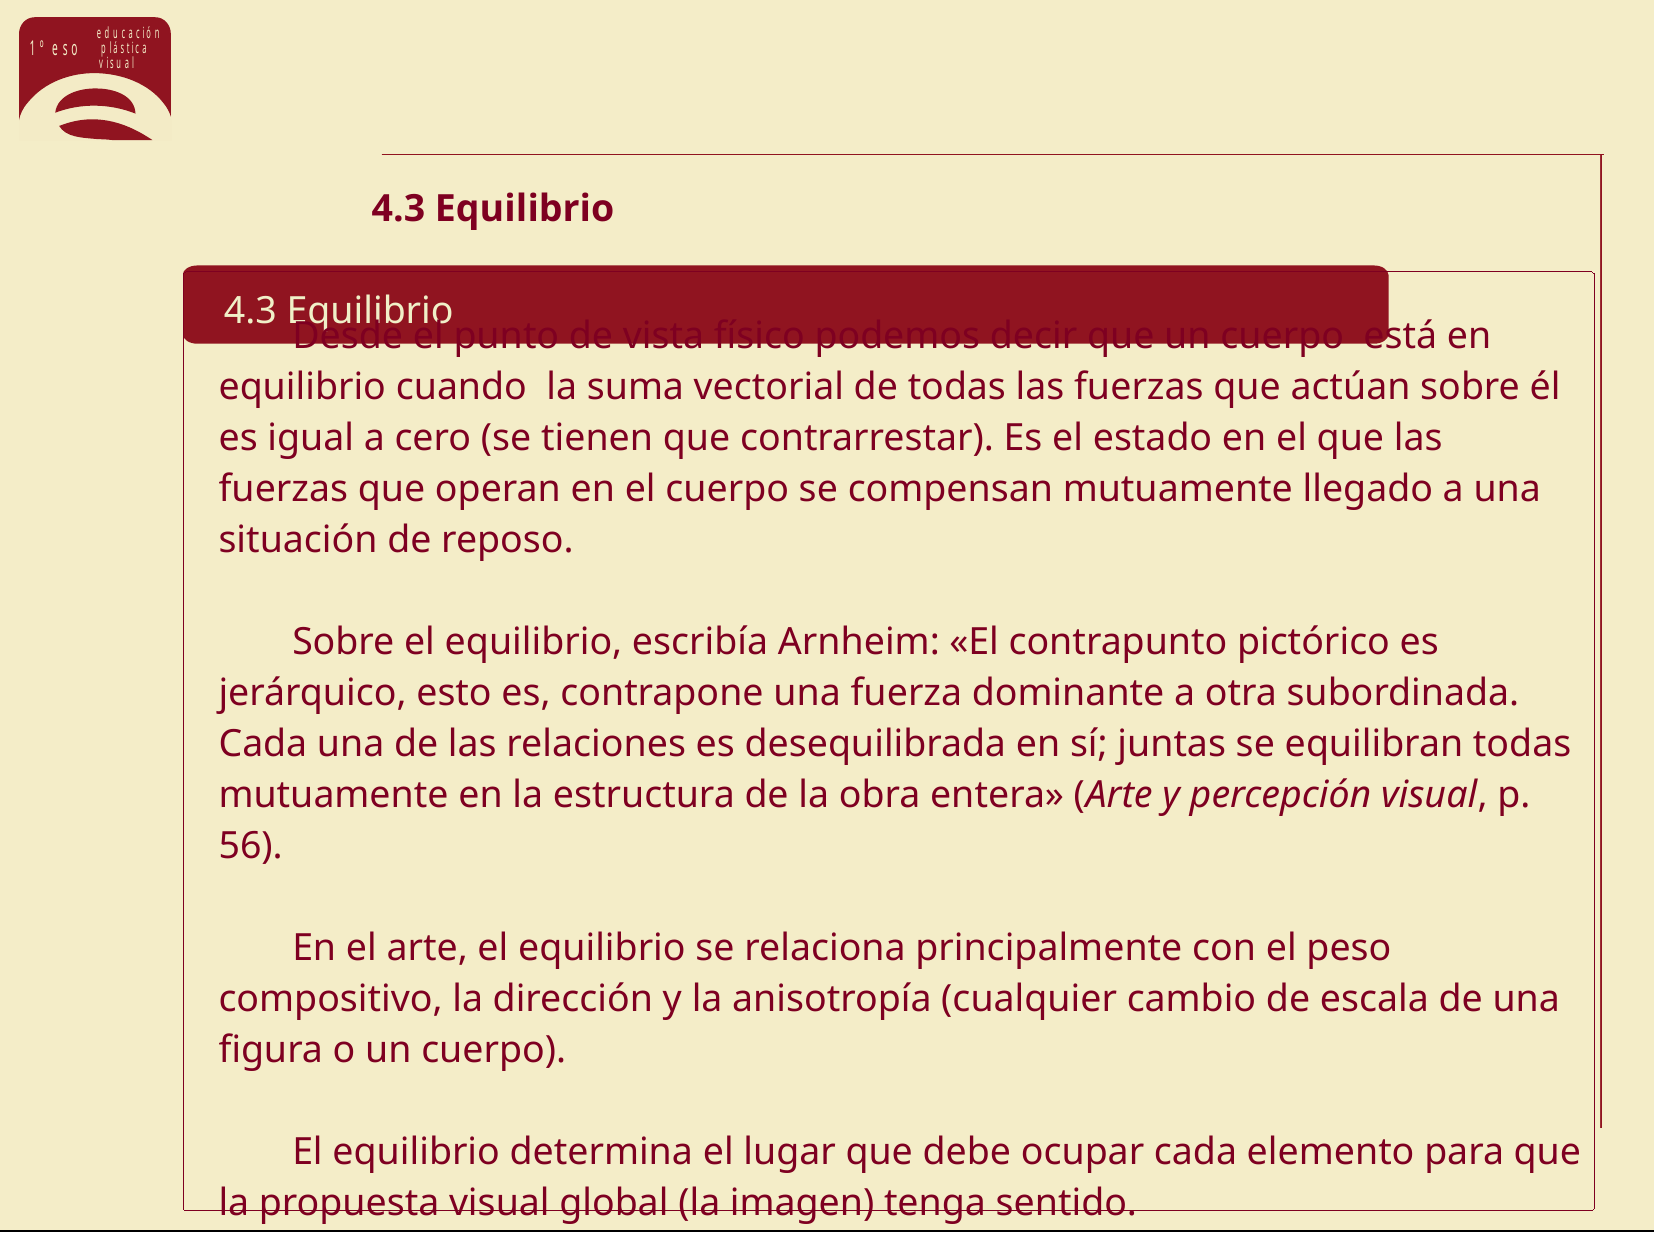

4.3 Equilibrio
	4.3 Equilibrio
#
	Desde el punto de vista físico podemos decir que un cuerpo está en equilibrio cuando la suma vectorial de todas las fuerzas que actúan sobre él es igual a cero (se tienen que contrarrestar). Es el estado en el que las fuerzas que operan en el cuerpo se compensan mutuamente llegado a una situación de reposo.
	Sobre el equilibrio, escribía Arnheim: «El contrapunto pictórico es jerárquico, esto es, contrapone una fuerza dominante a otra subordinada. Cada una de las relaciones es desequilibrada en sí; juntas se equilibran todas mutuamente en la estructura de la obra entera» (Arte y percepción visual, p. 56).
	En el arte, el equilibrio se relaciona principalmente con el peso compositivo, la dirección y la anisotropía (cualquier cambio de escala de una figura o un cuerpo).
	El equilibrio determina el lugar que debe ocupar cada elemento para que la propuesta visual global (la imagen) tenga sentido.